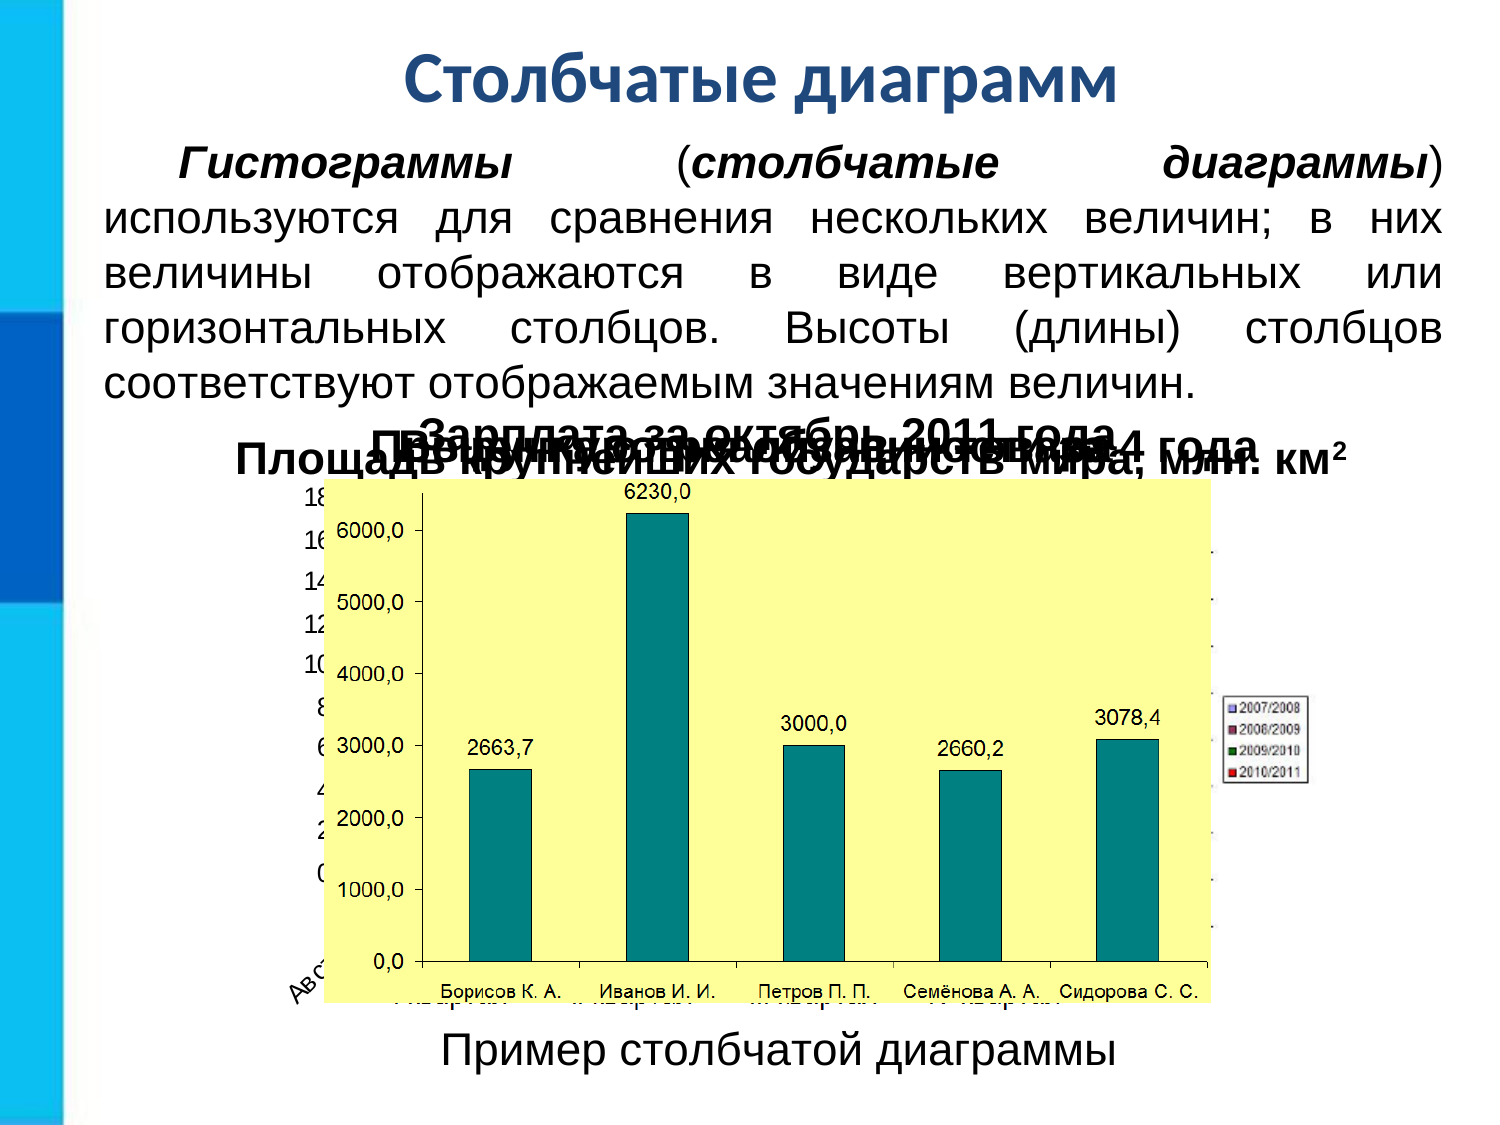

Столбчатые диаграмм
Гистограммы (столбчатые диаграммы) используются для сравнения нескольких величин; в них величины отображаются в виде вертикальных или горизонтальных столбцов. Высоты (длины) столбцов соответствуют отображаемым значениям величин.
Зарплата за октябрь 2011 года
Выручка от реализации товара
Процент уровня обученности за 4 года
Площадь крупнейших государств мира, млн. км2
Пример столбчатой диаграммы